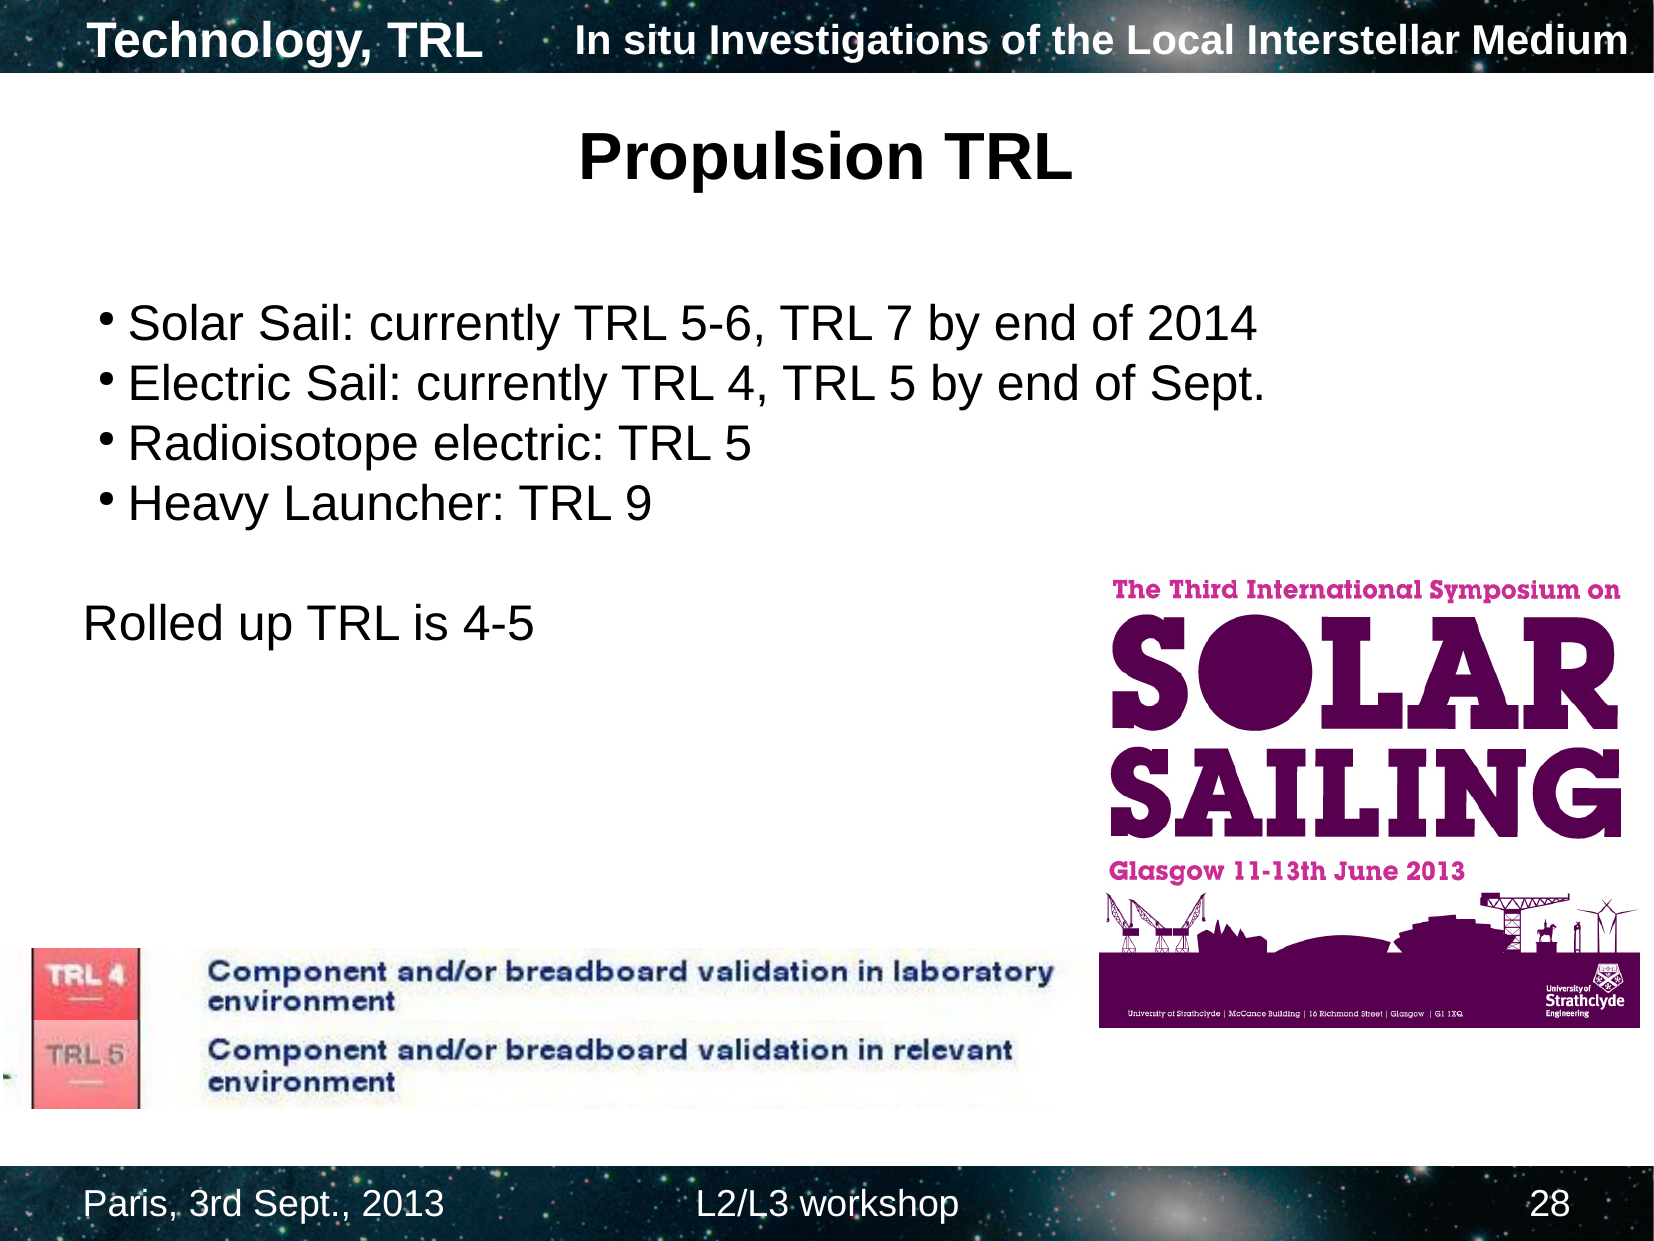

Technology, TRL
Propulsion TRL
Solar Sail: currently TRL 5-6, TRL 7 by end of 2014
Electric Sail: currently TRL 4, TRL 5 by end of Sept.
Radioisotope electric: TRL 5
Heavy Launcher: TRL 9
Rolled up TRL is 4-5